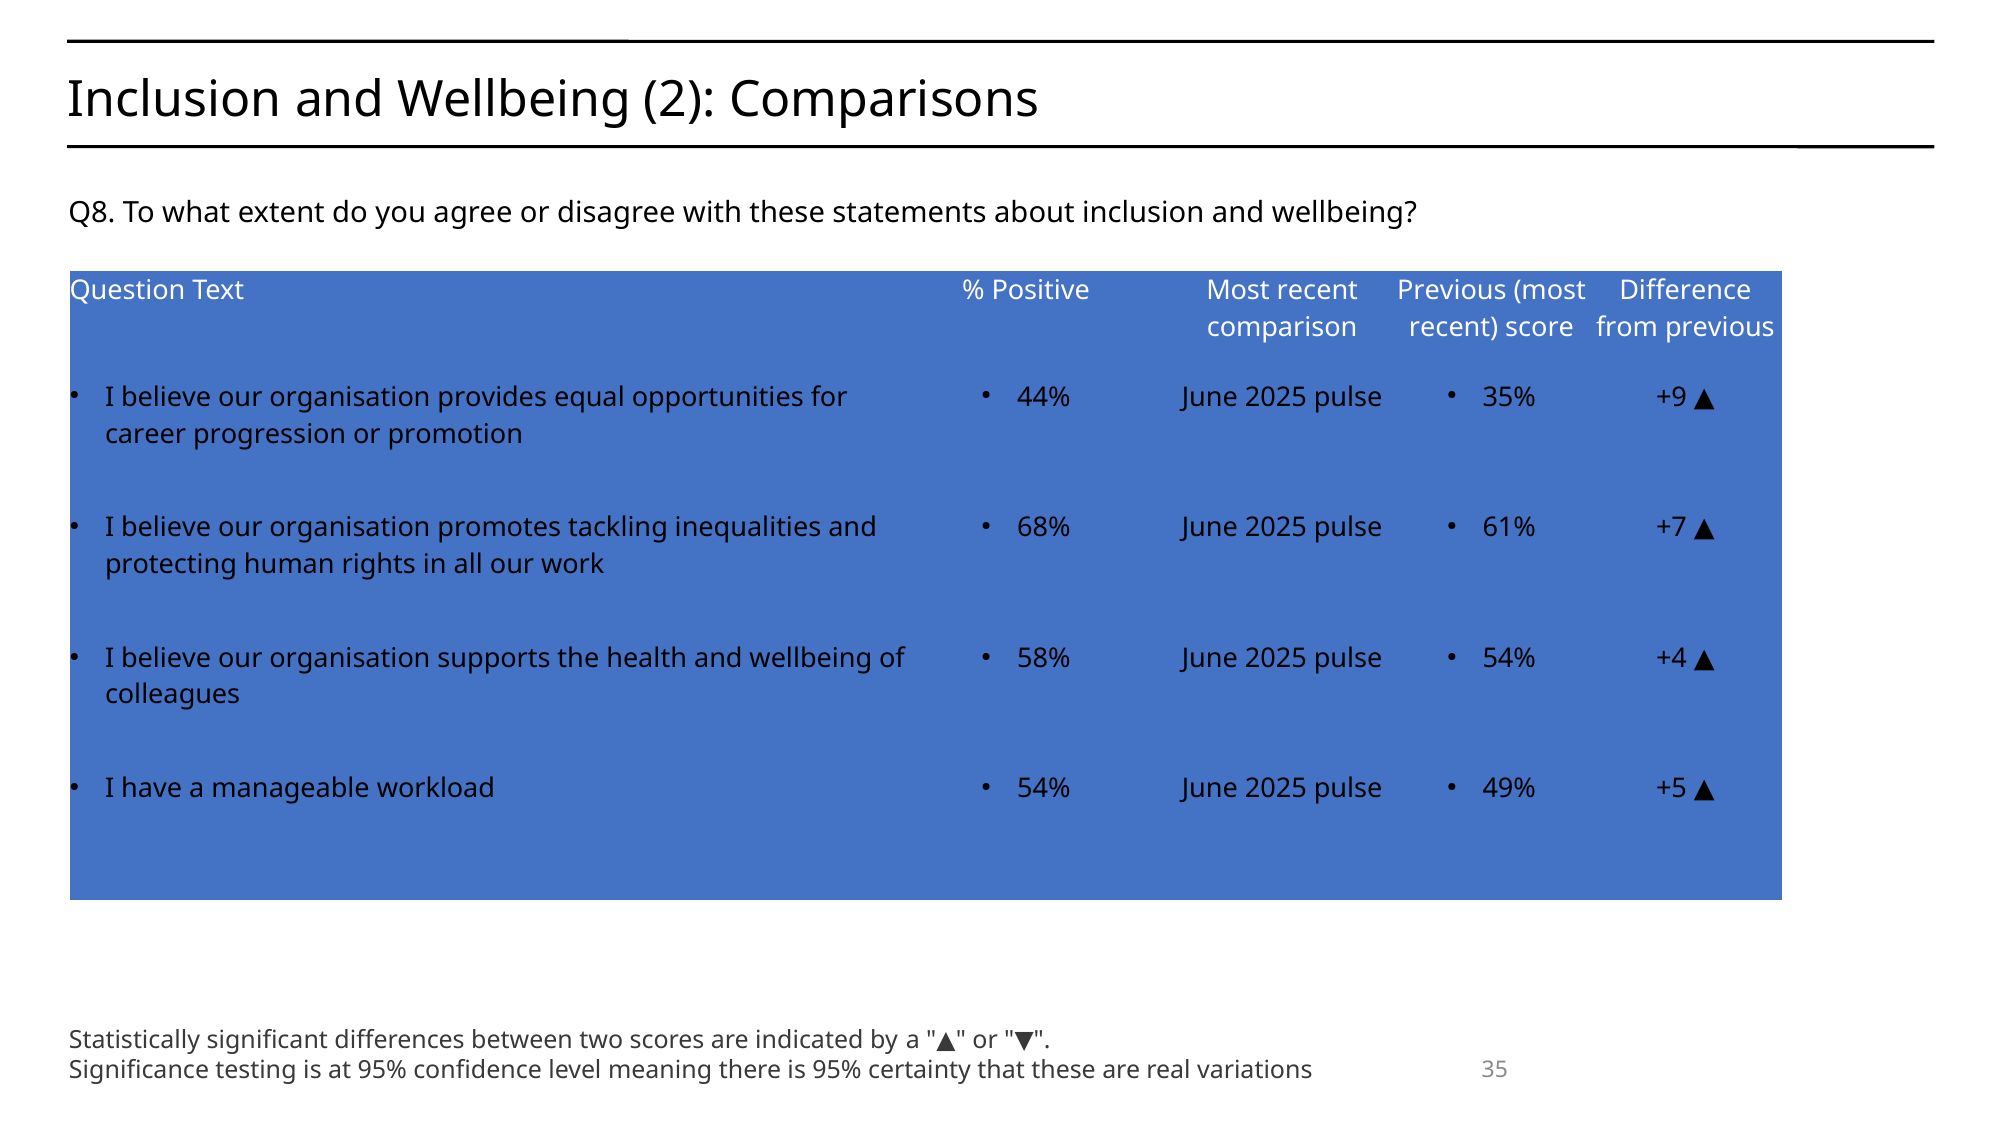

Inclusion and Wellbeing (2): Comparisons
Q8. To what extent do you agree or disagree with these statements about inclusion and wellbeing?
| Question Text | % Positive | | Most recent comparison | Previous (most recent) score | Difference from previous |
| --- | --- | --- | --- | --- | --- |
| I believe our organisation provides equal opportunities for career progression or promotion | 44% | | June 2025 pulse | 35% | +9 ▲ |
| I believe our organisation promotes tackling inequalities and protecting human rights in all our work | 68% | | June 2025 pulse | 61% | +7 ▲ |
| I believe our organisation supports the health and wellbeing of colleagues | 58% | | June 2025 pulse | 54% | +4 ▲ |
| I have a manageable workload | 54% | | June 2025 pulse | 49% | +5 ▲ |
Statistically significant differences between two scores are indicated by a "▲" or "▼".
Significance testing is at 95% confidence level meaning there is 95% certainty that these are real variations
6